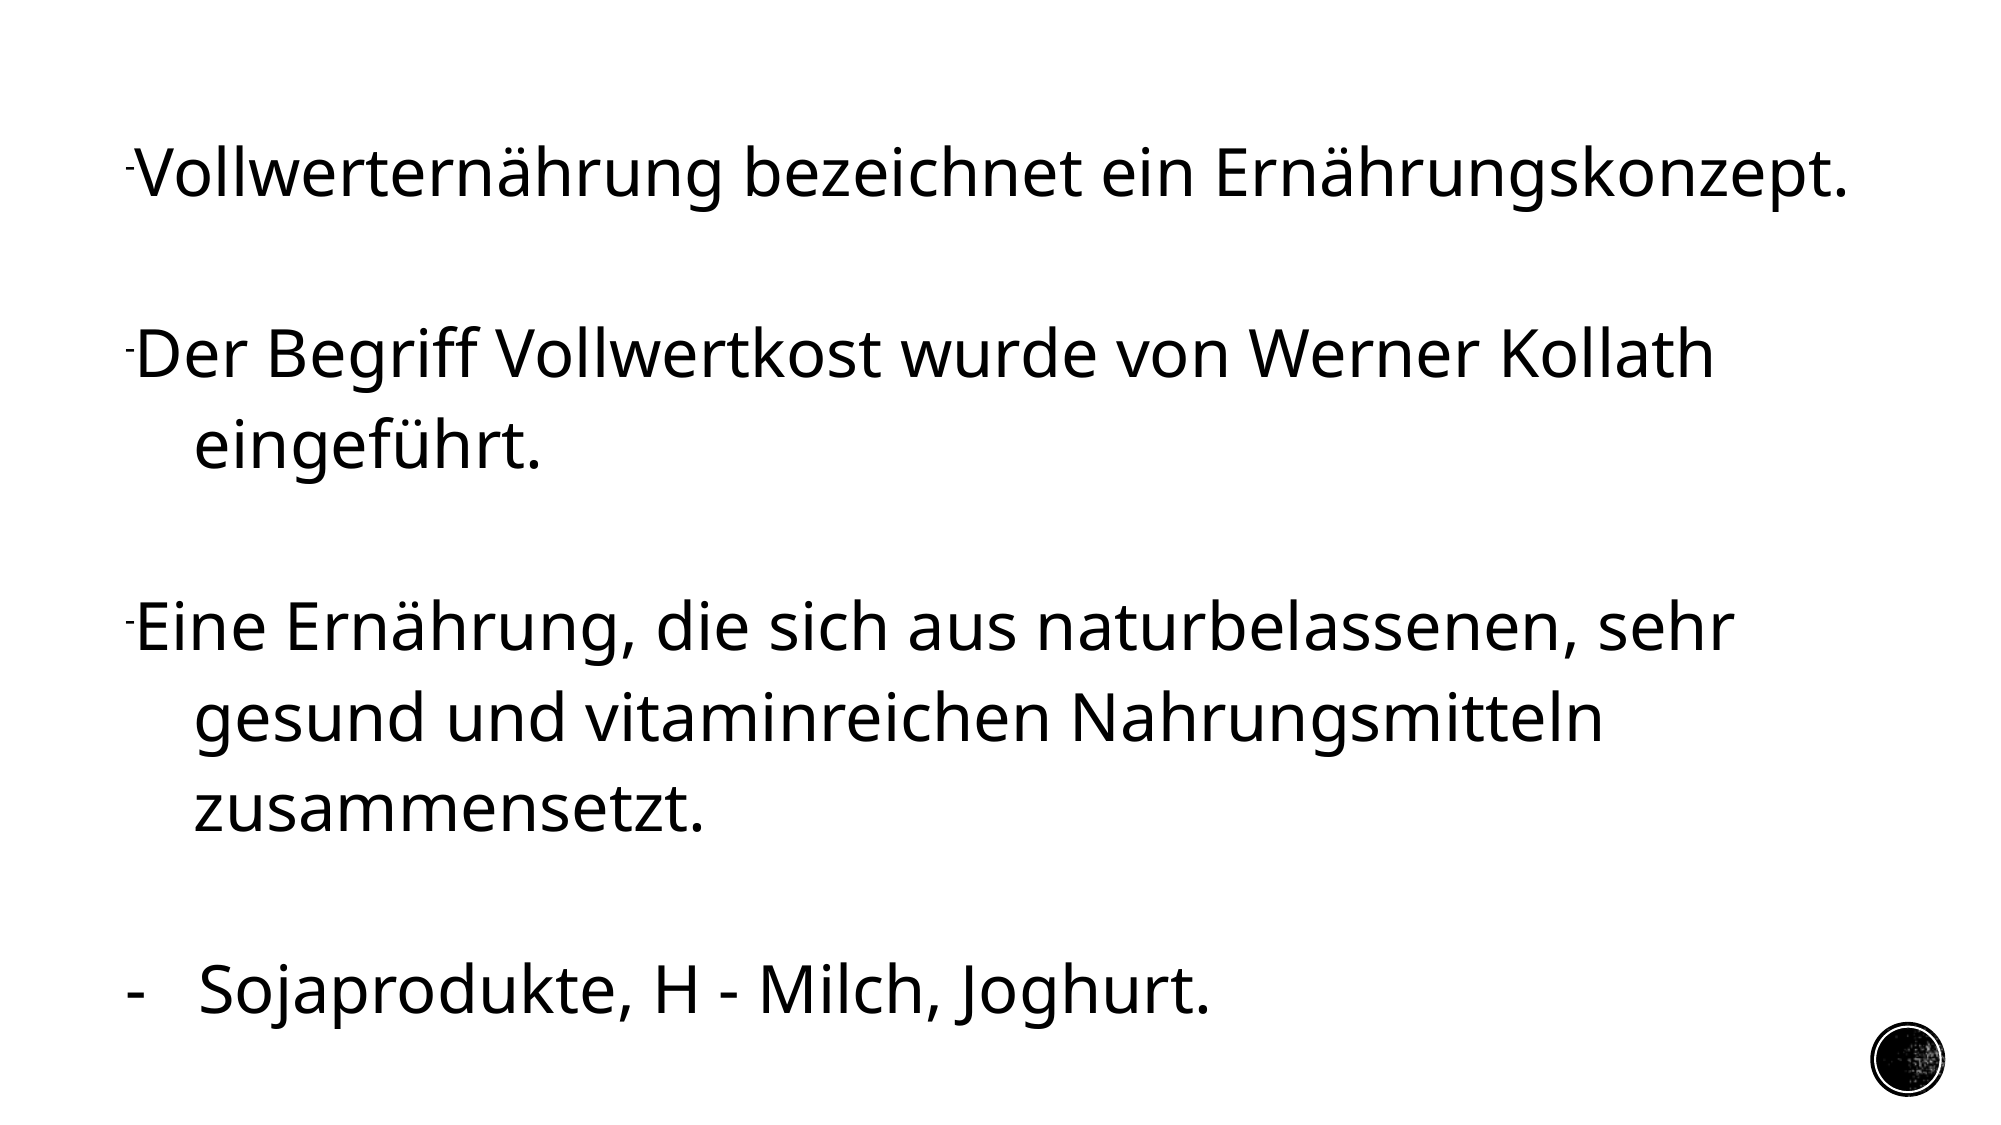

Vollwerternährung bezeichnet ein Ernährungskonzept.
Der Begriff Vollwertkost wurde von Werner Kollath
 eingeführt.
Eine Ernährung, die sich aus naturbelassenen, sehr
 gesund und vitaminreichen Nahrungsmitteln
 zusammensetzt.
- Sojaprodukte, H - Milch, Joghurt.